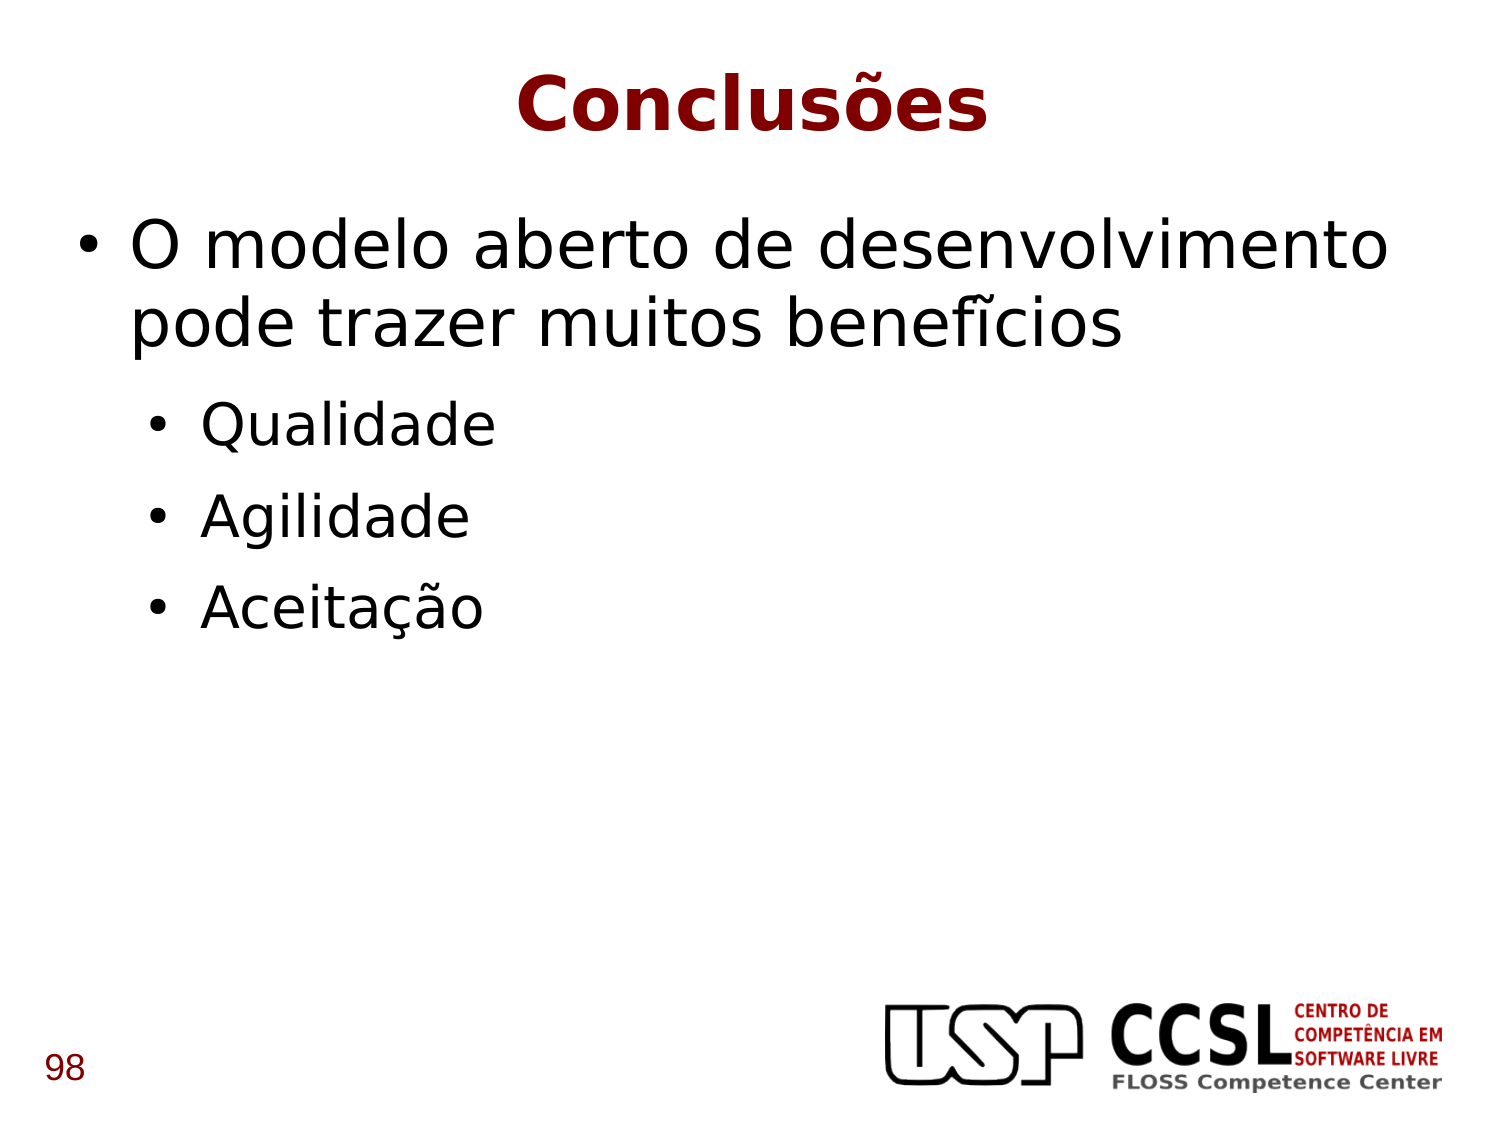

# Conclusões
O modelo aberto de desenvolvimento pode trazer muitos benefĩcios
Qualidade
Agilidade
Aceitação